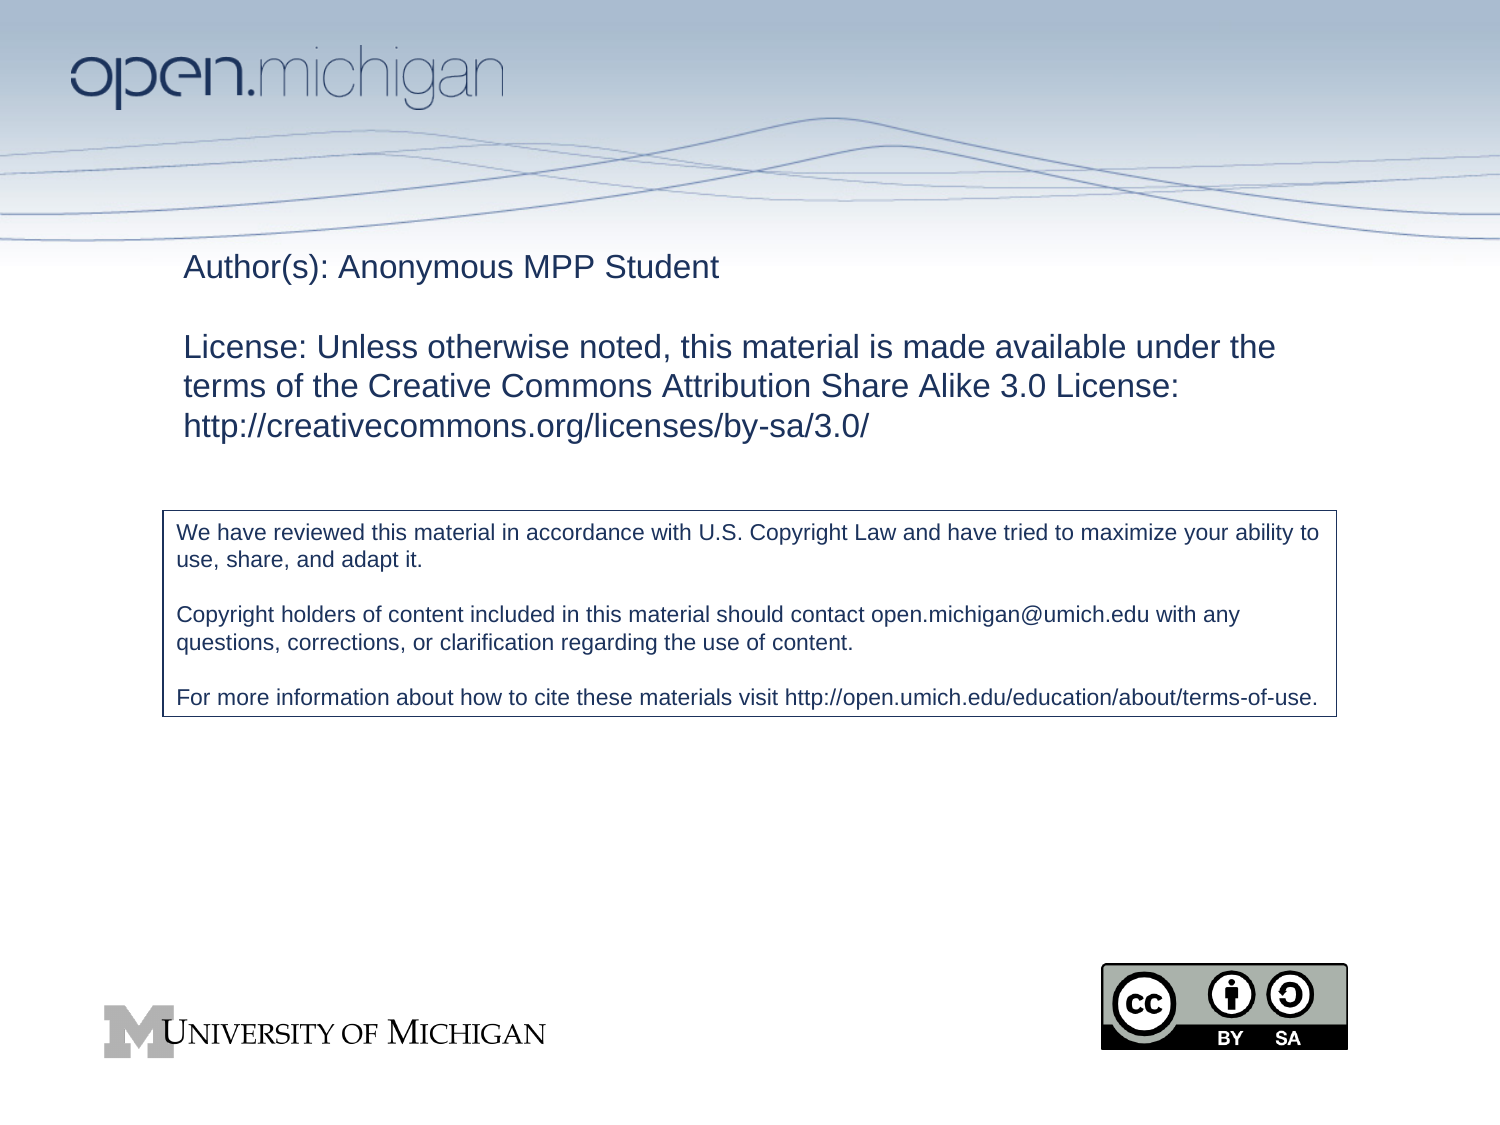

Author(s): Anonymous MPP Student
License: Unless otherwise noted, this material is made available under the terms of the Creative Commons Attribution Share Alike 3.0 License:
http://creativecommons.org/licenses/by-sa/3.0/
We have reviewed this material in accordance with U.S. Copyright Law and have tried to maximize your ability to use, share, and adapt it.
Copyright holders of content included in this material should contact open.michigan@umich.edu with any questions, corrections, or clarification regarding the use of content.
For more information about how to cite these materials visit http://open.umich.edu/education/about/terms-of-use.